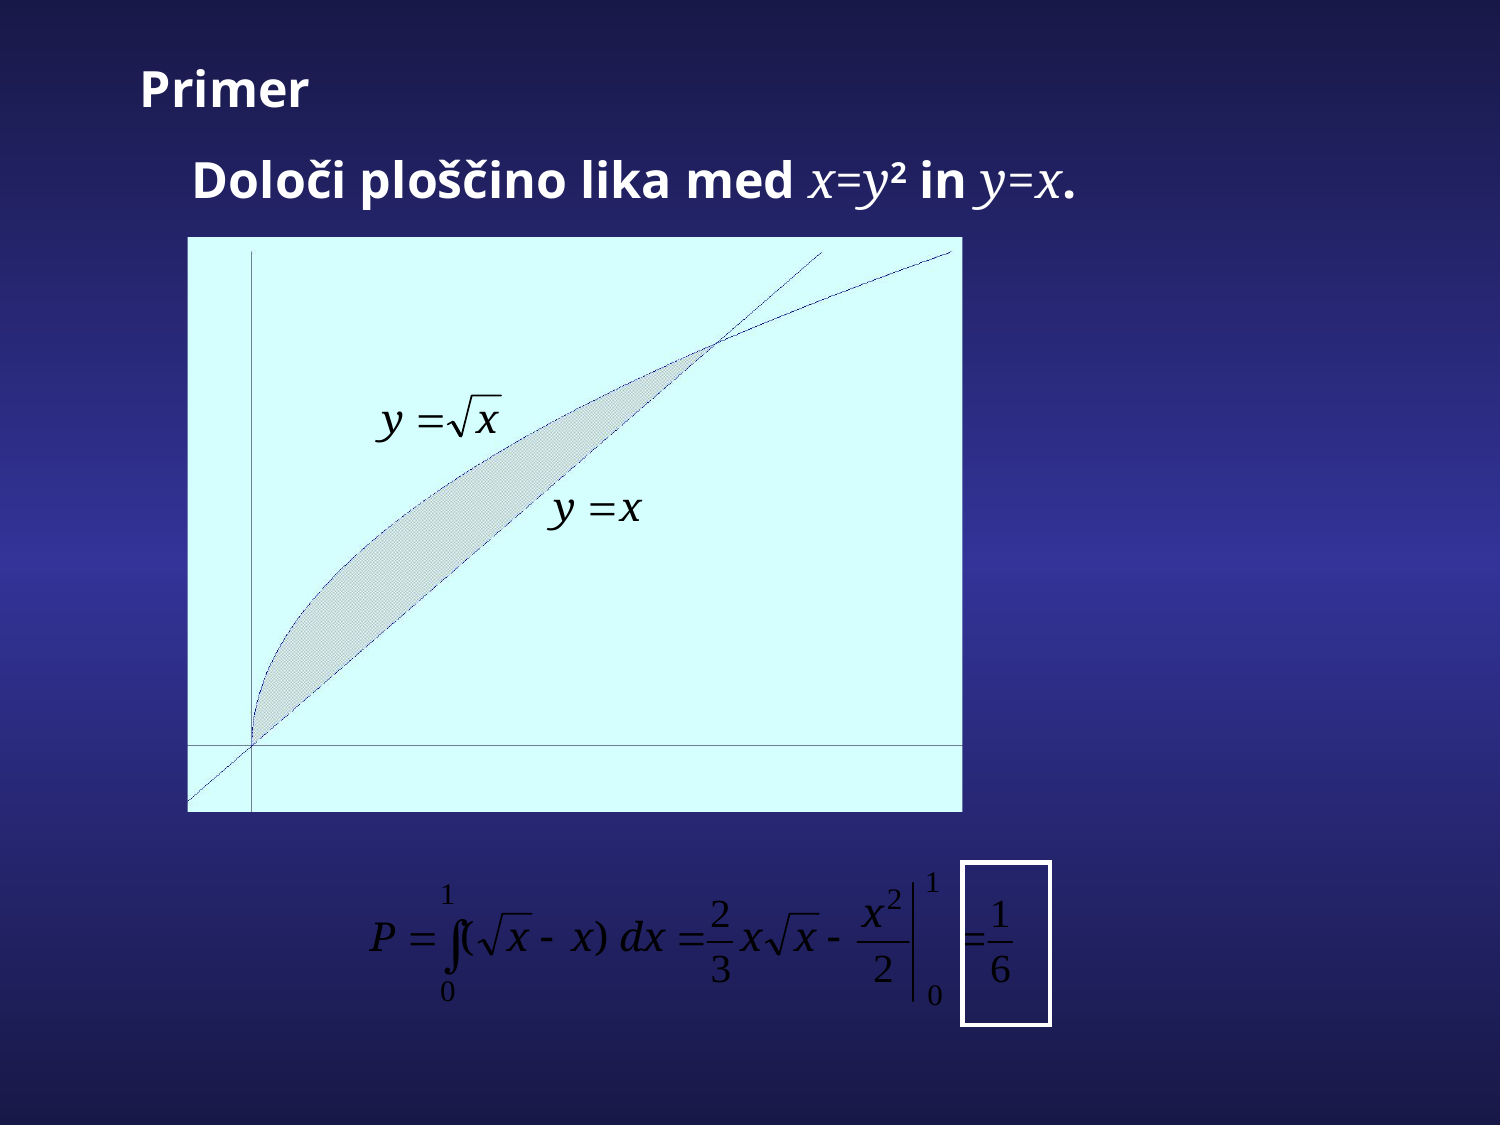

Primer
 Določi ploščino lika med x=y2 in y=x.